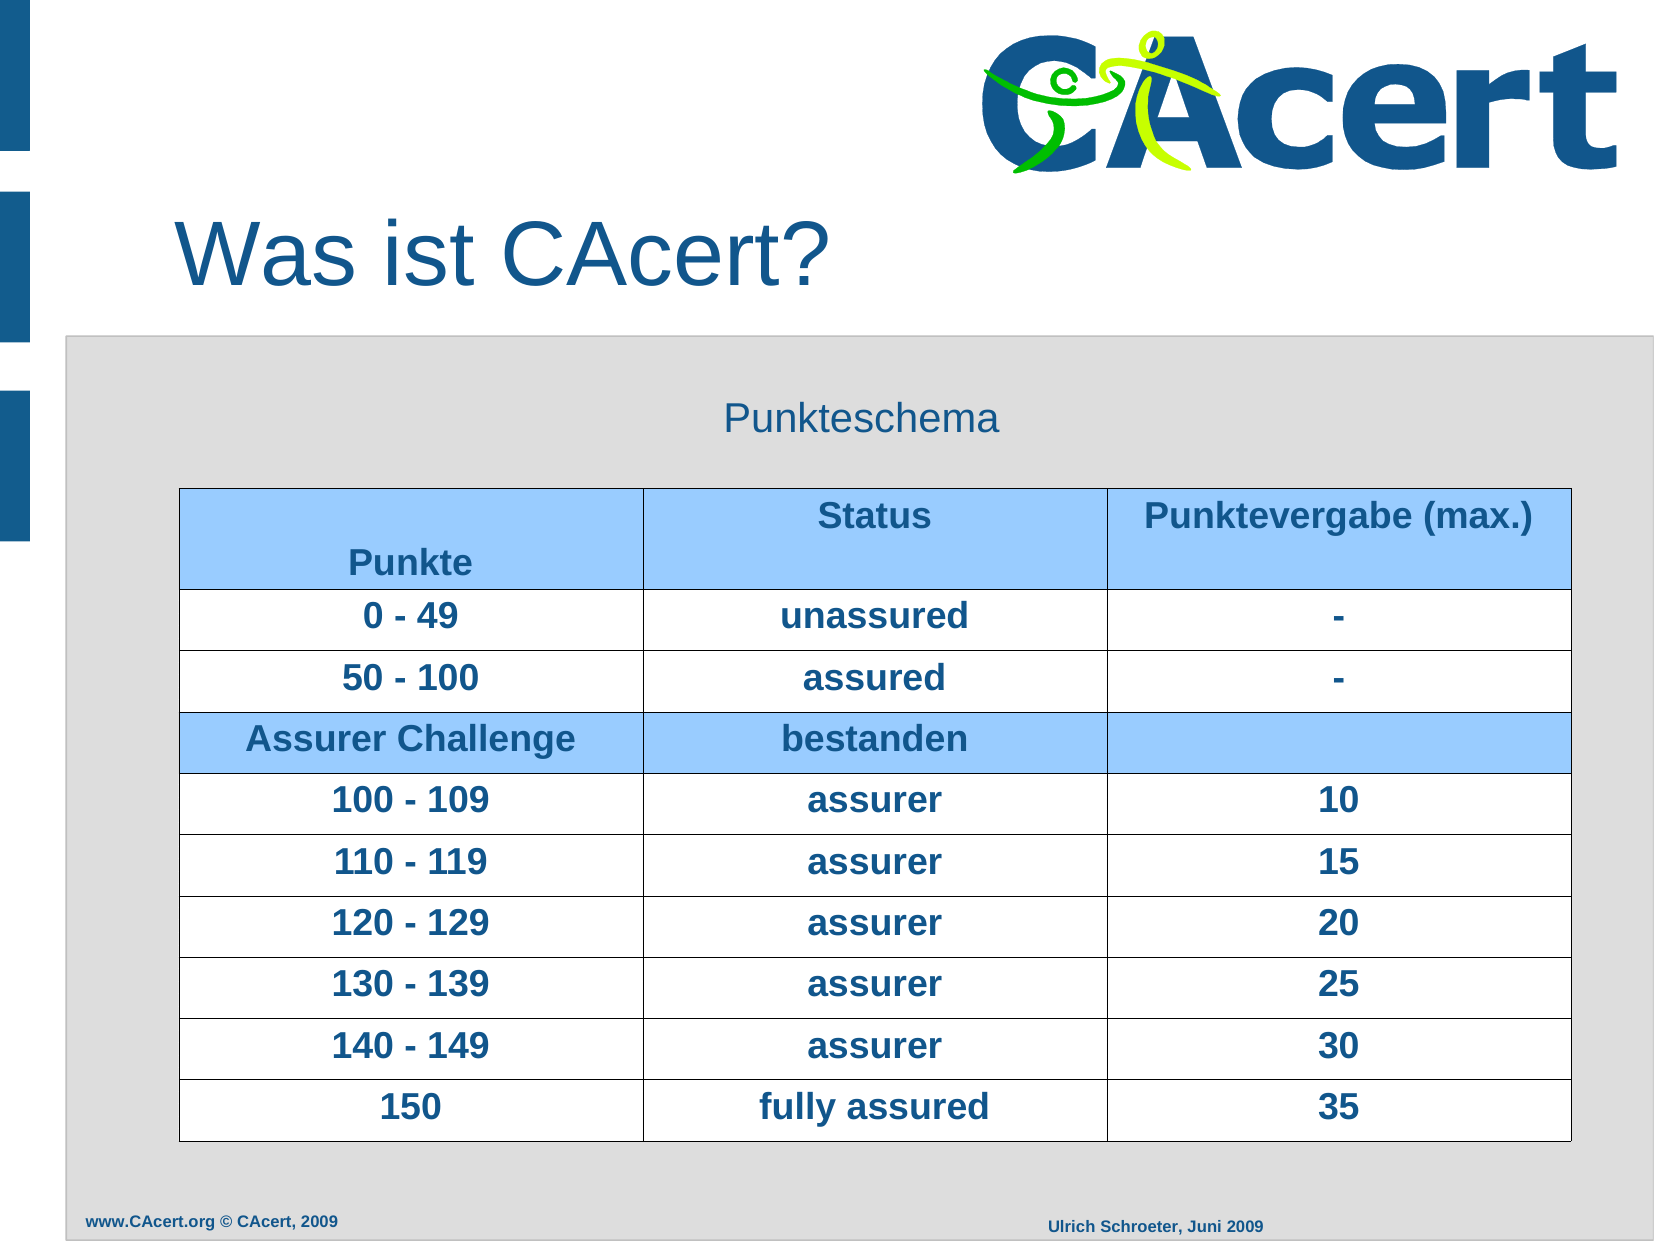

Was ist CAcert?
Punkteschema
| Punkte | Status | Punktevergabe (max.) |
| --- | --- | --- |
| 0 - 49 | unassured | - |
| 50 - 100 | assured | - |
| Assurer Challenge | bestanden | |
| 100 - 109 | assurer | 10 |
| 110 - 119 | assurer | 15 |
| 120 - 129 | assurer | 20 |
| 130 - 139 | assurer | 25 |
| 140 - 149 | assurer | 30 |
| 150 | fully assured | 35 |